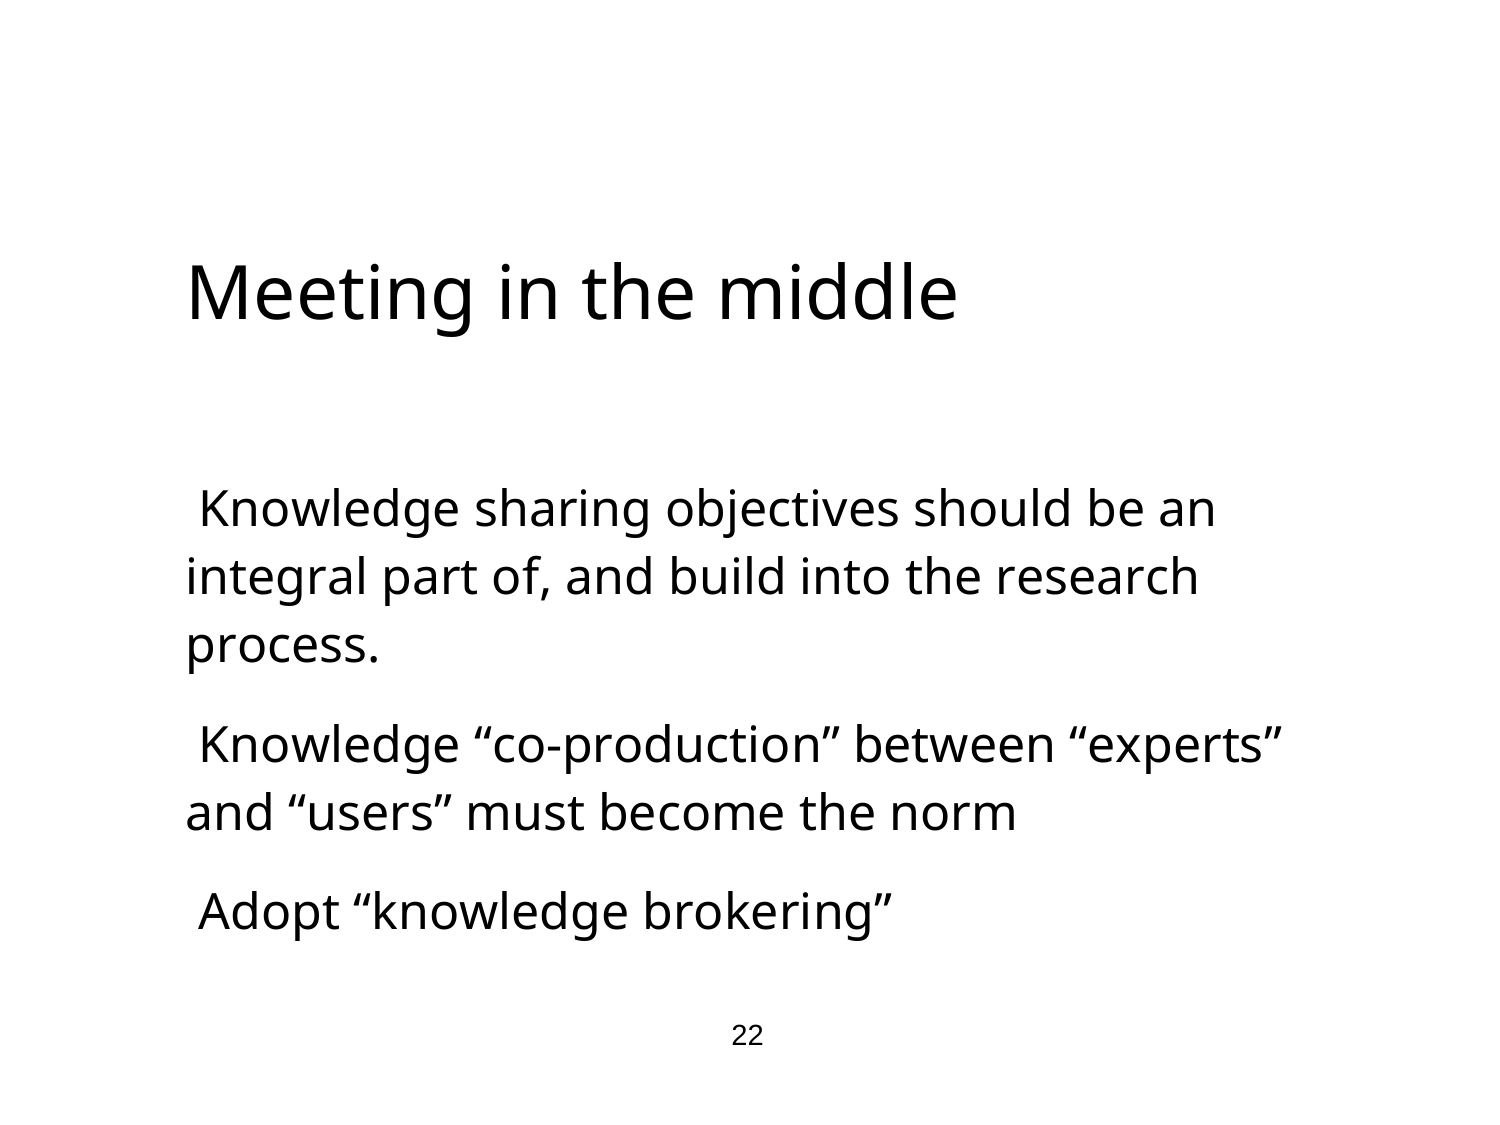

Meeting in the middle
 Knowledge sharing objectives should be an integral part of, and build into the research process.
 Knowledge “co-production” between “experts” and “users” must become the norm
 Adopt “knowledge brokering”
22